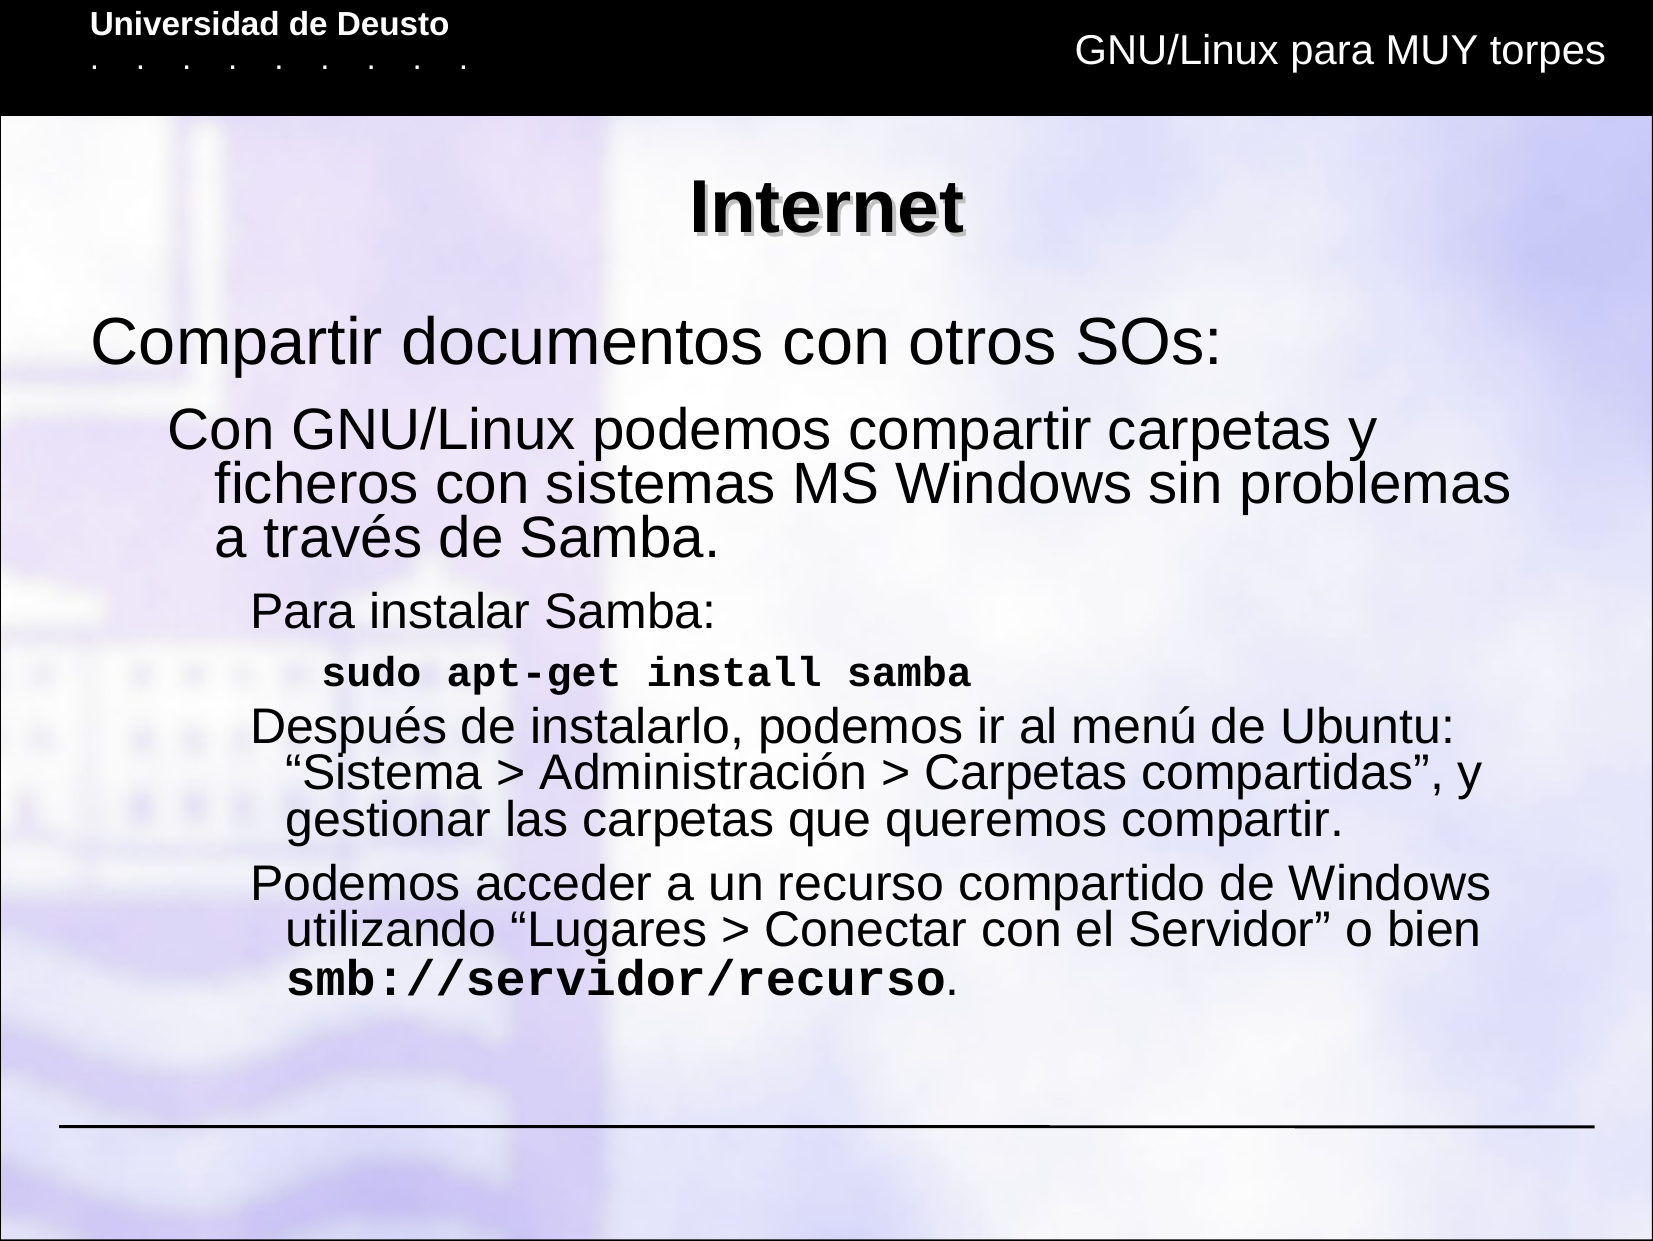

# Internet
Compartir documentos con otros SOs:
Con GNU/Linux podemos compartir carpetas y ficheros con sistemas MS Windows sin problemas a través de Samba.
Para instalar Samba:
sudo apt-get install samba
Después de instalarlo, podemos ir al menú de Ubuntu: “Sistema > Administración > Carpetas compartidas”, y gestionar las carpetas que queremos compartir.
Podemos acceder a un recurso compartido de Windows utilizando “Lugares > Conectar con el Servidor” o bien smb://servidor/recurso.